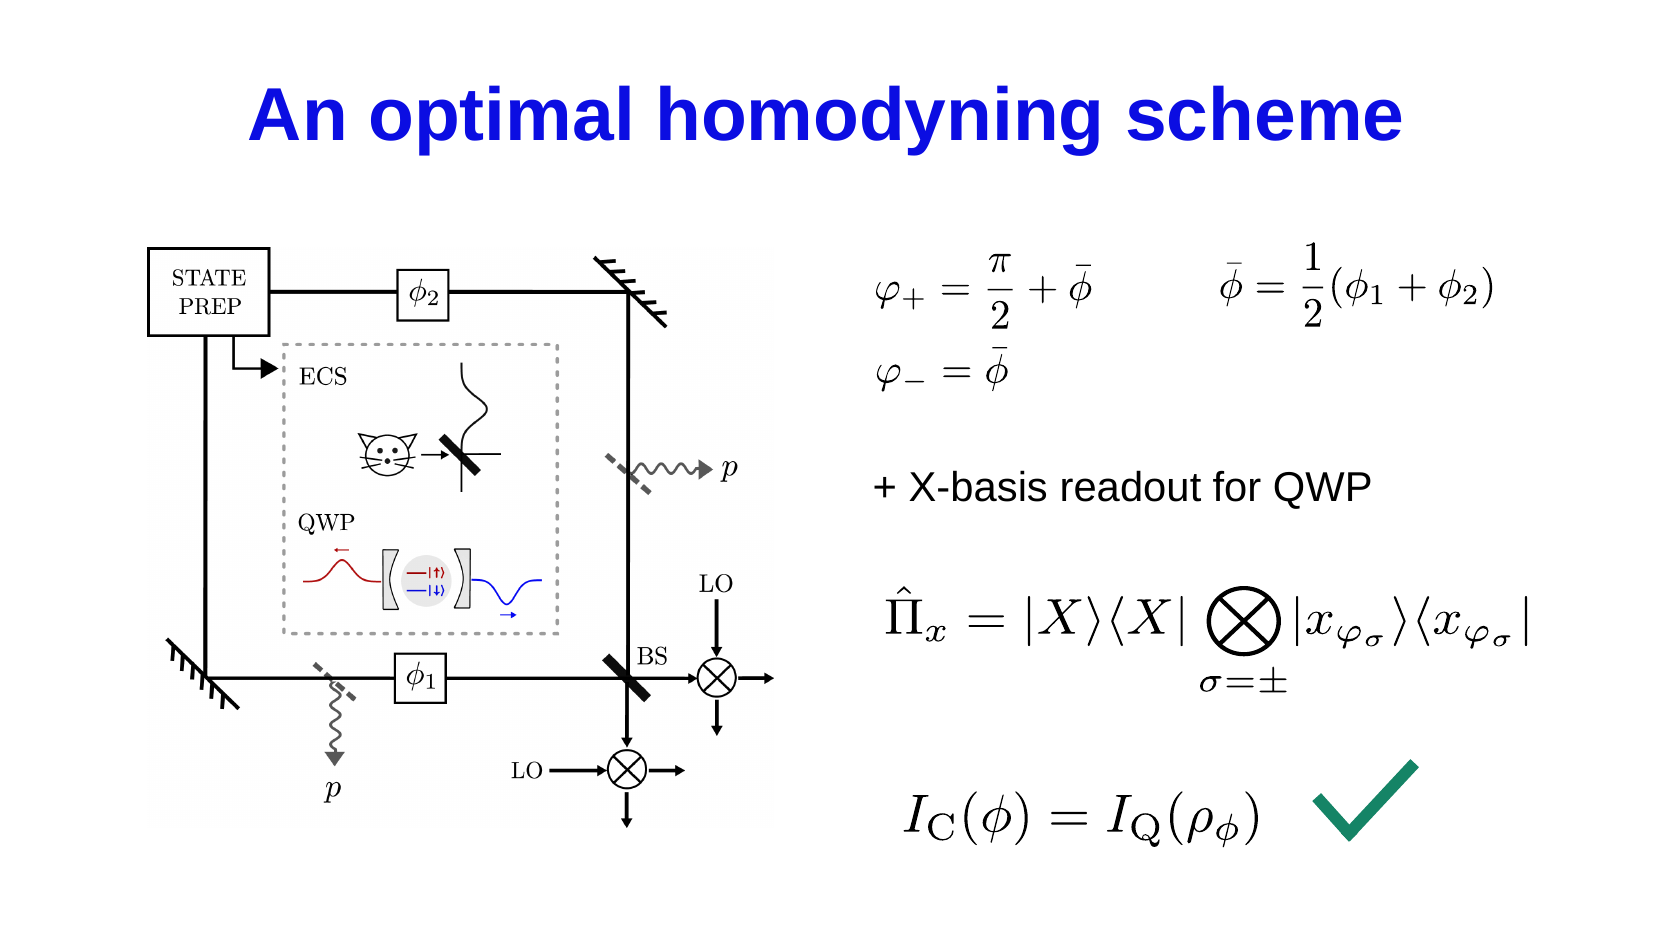

# An optimal homodyning scheme
+ X-basis readout for QWP